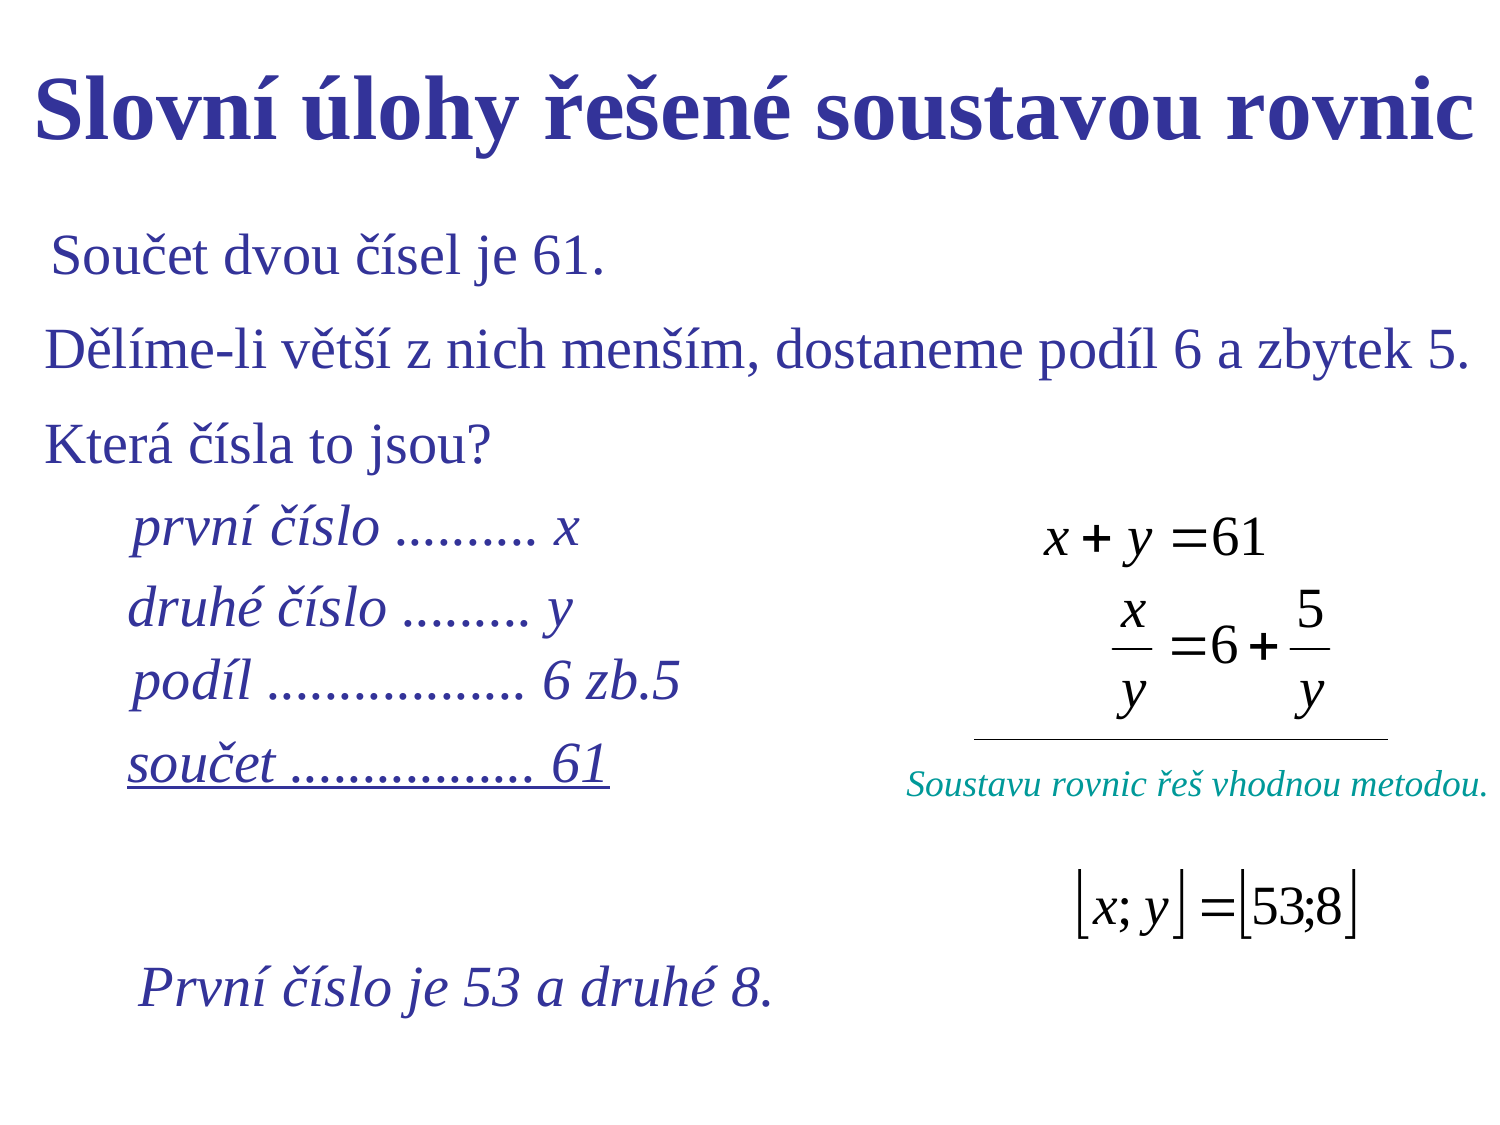

Slovní úlohy řešené soustavou rovnic
Součet dvou čísel je 61.
Dělíme-li větší z nich menším, dostaneme podíl 6 a zbytek 5.
Která čísla to jsou?
první číslo .......... x
druhé číslo ......... y
podíl .................. 6 zb.5
součet ................. 61
Soustavu rovnic řeš vhodnou metodou.
První číslo je 53 a druhé 8.